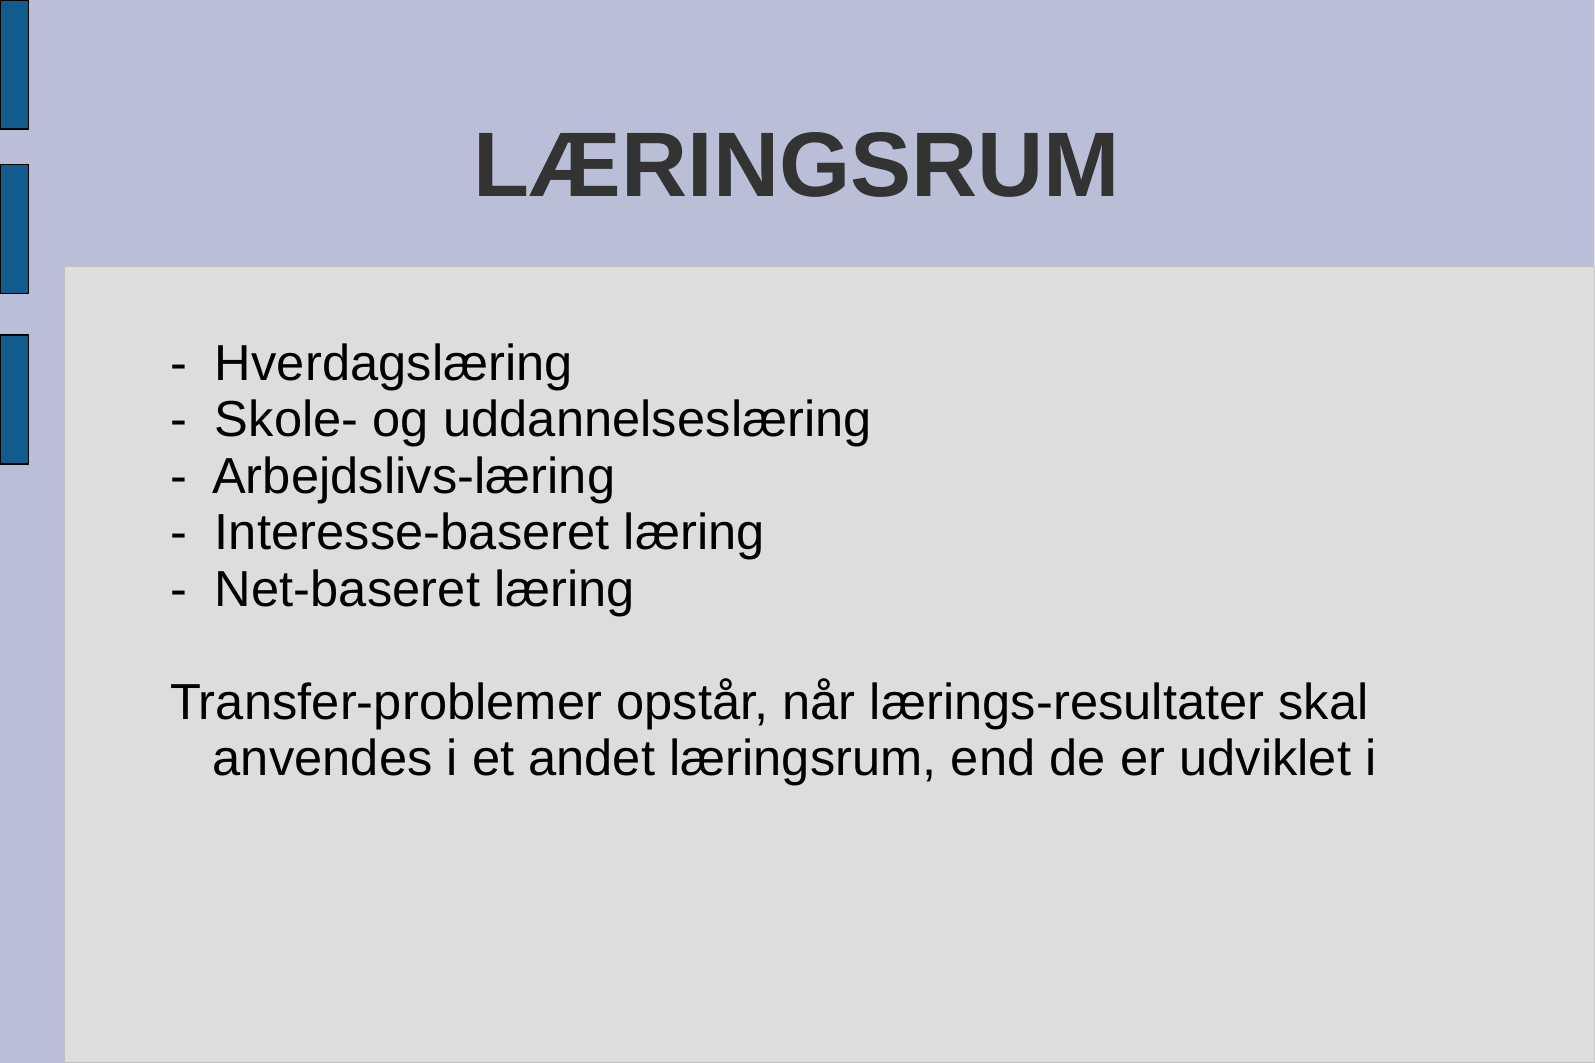

# LÆRINGSRUM
- Hverdagslæring
- Skole- og uddannelseslæring
- Arbejdslivs-læring
- Interesse-baseret læring
- Net-baseret læring
Transfer-problemer opstår, når lærings-resultater skal anvendes i et andet læringsrum, end de er udviklet i